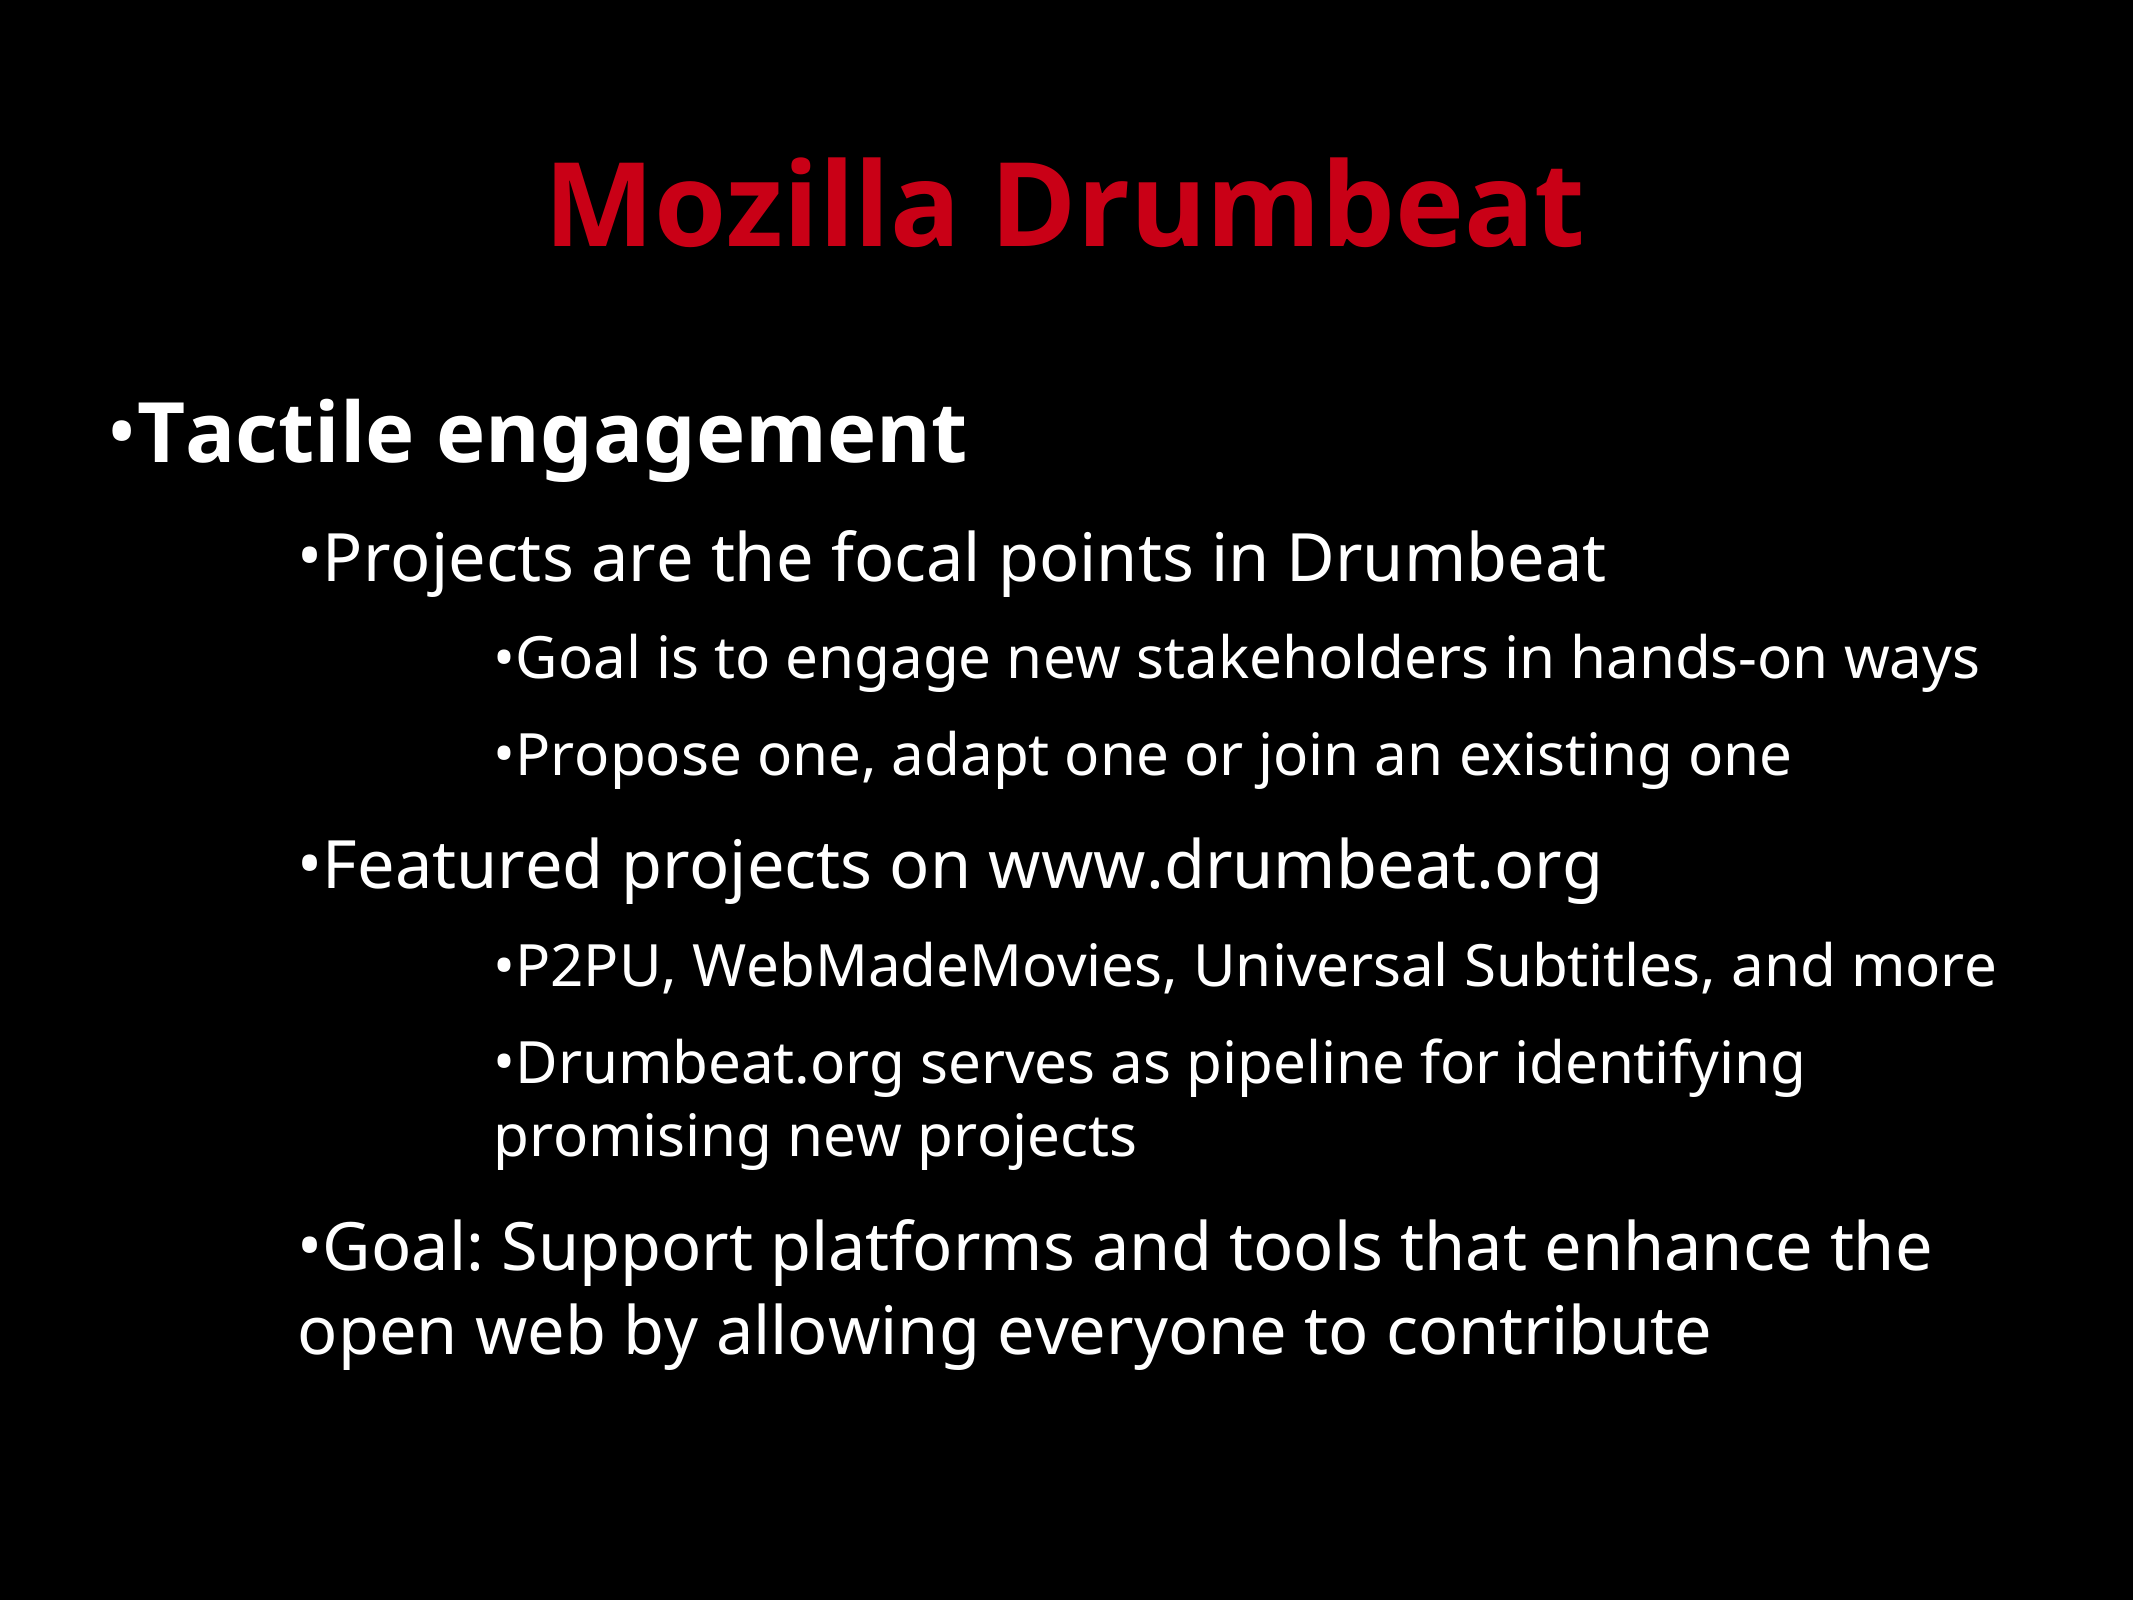

# Mozilla Drumbeat
Tactile engagement
Projects are the focal points in Drumbeat
Goal is to engage new stakeholders in hands-on ways
Propose one, adapt one or join an existing one
Featured projects on www.drumbeat.org
P2PU, WebMadeMovies, Universal Subtitles, and more
Drumbeat.org serves as pipeline for identifying promising new projects
Goal: Support platforms and tools that enhance the open web by allowing everyone to contribute